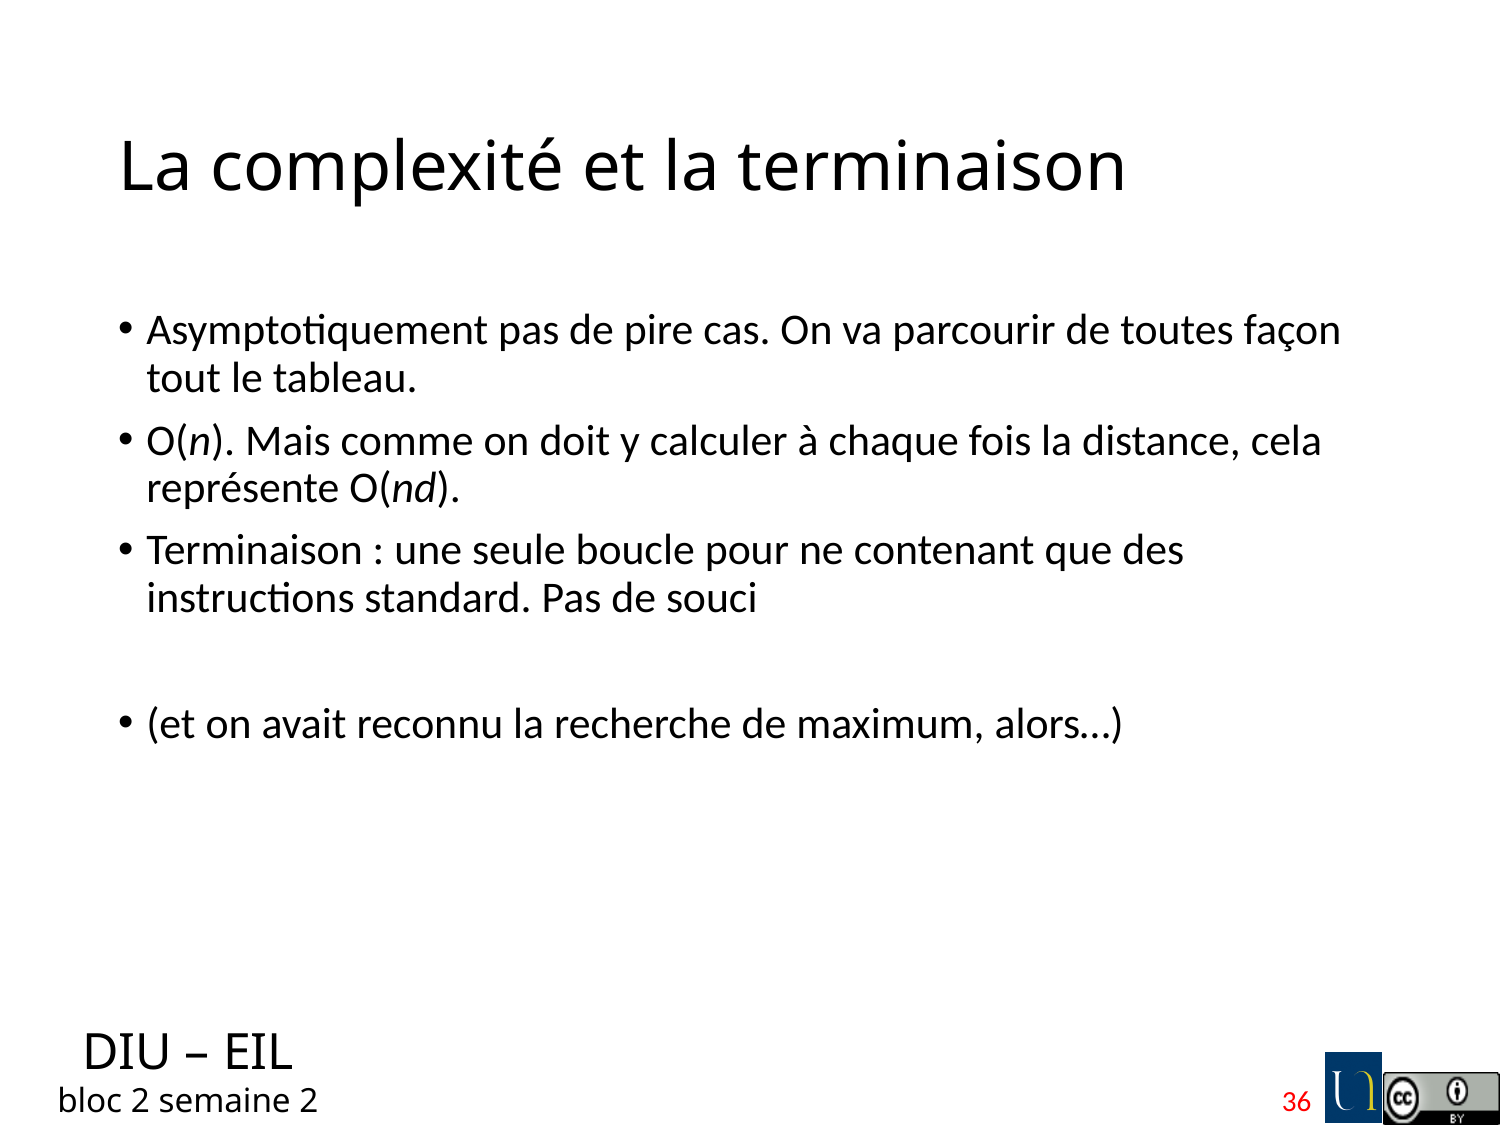

# La complexité et la terminaison
Asymptotiquement pas de pire cas. On va parcourir de toutes façon tout le tableau.
O(n). Mais comme on doit y calculer à chaque fois la distance, cela représente O(nd).
Terminaison : une seule boucle pour ne contenant que des instructions standard. Pas de souci
(et on avait reconnu la recherche de maximum, alors…)